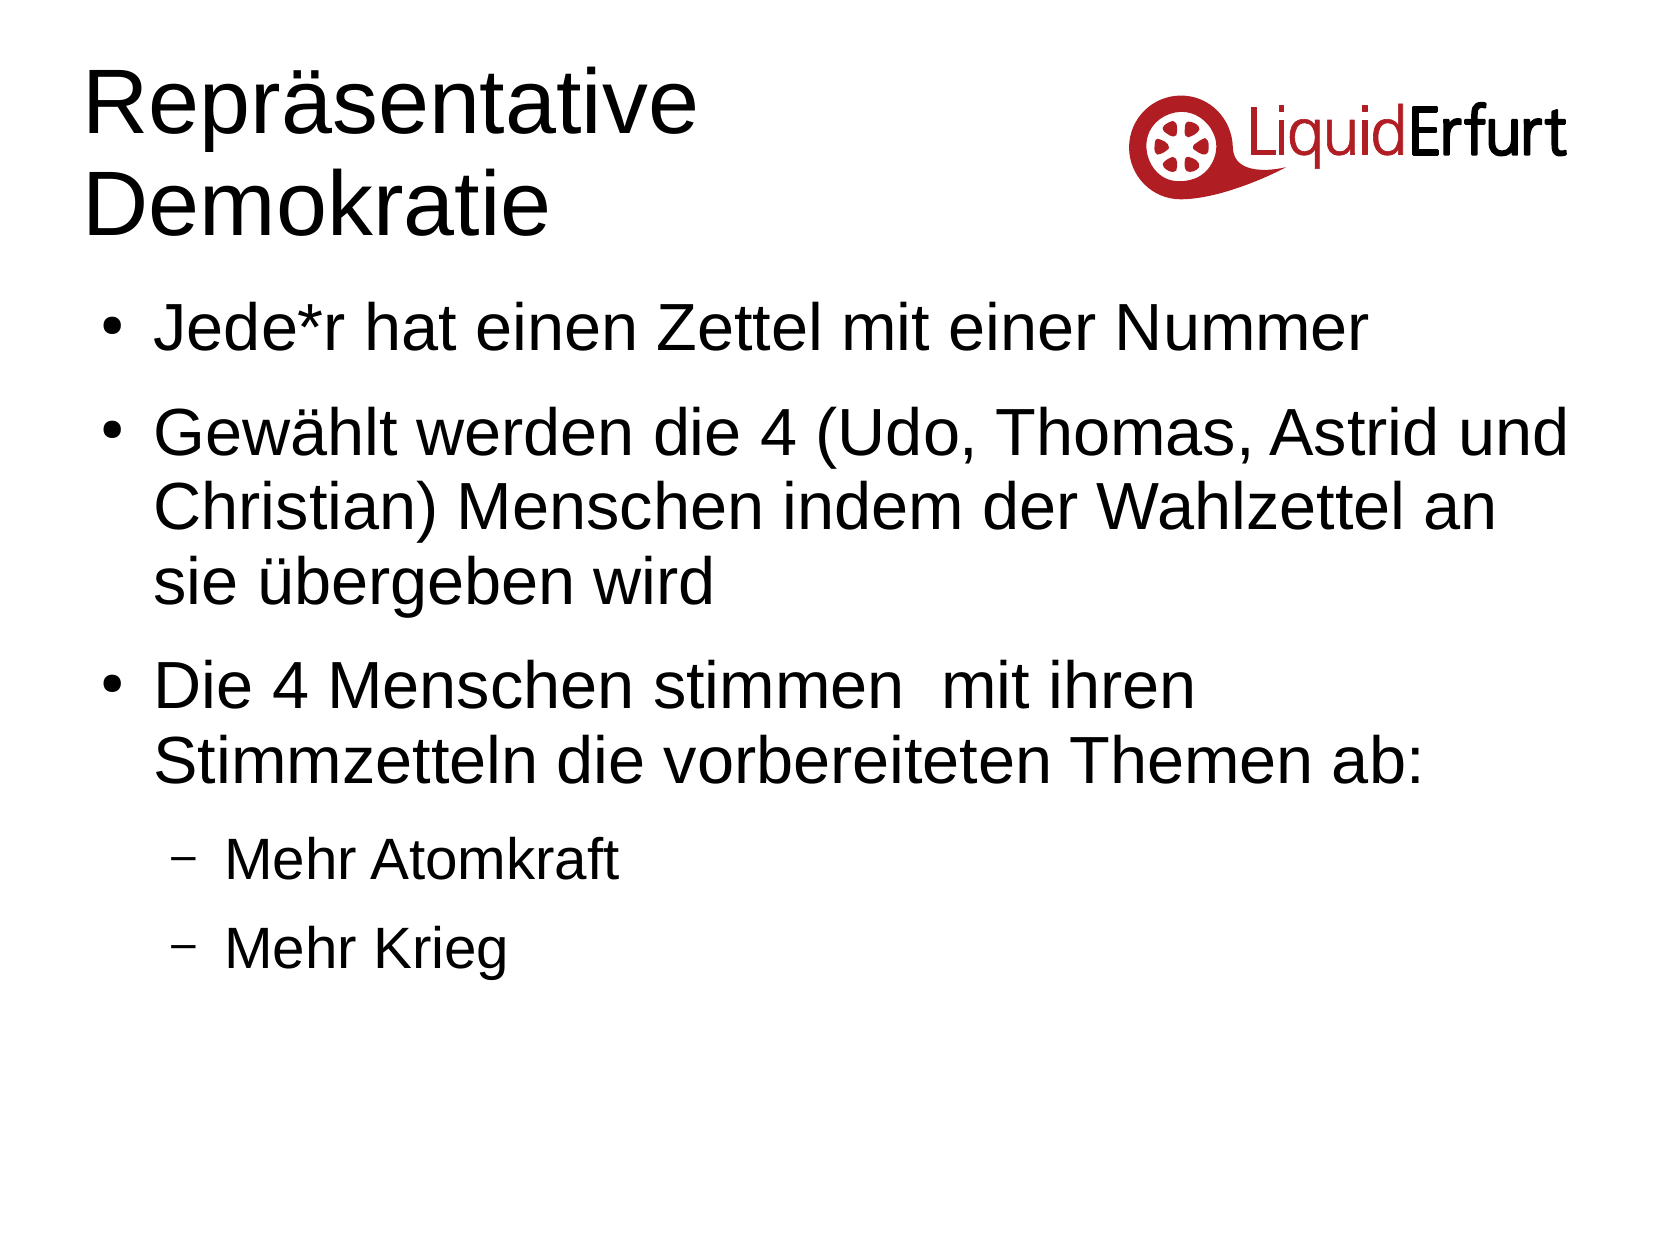

# Repräsentative Demokratie
Jede*r hat einen Zettel mit einer Nummer
Gewählt werden die 4 (Udo, Thomas, Astrid und Christian) Menschen indem der Wahlzettel an sie übergeben wird
Die 4 Menschen stimmen mit ihren Stimmzetteln die vorbereiteten Themen ab:
Mehr Atomkraft
Mehr Krieg